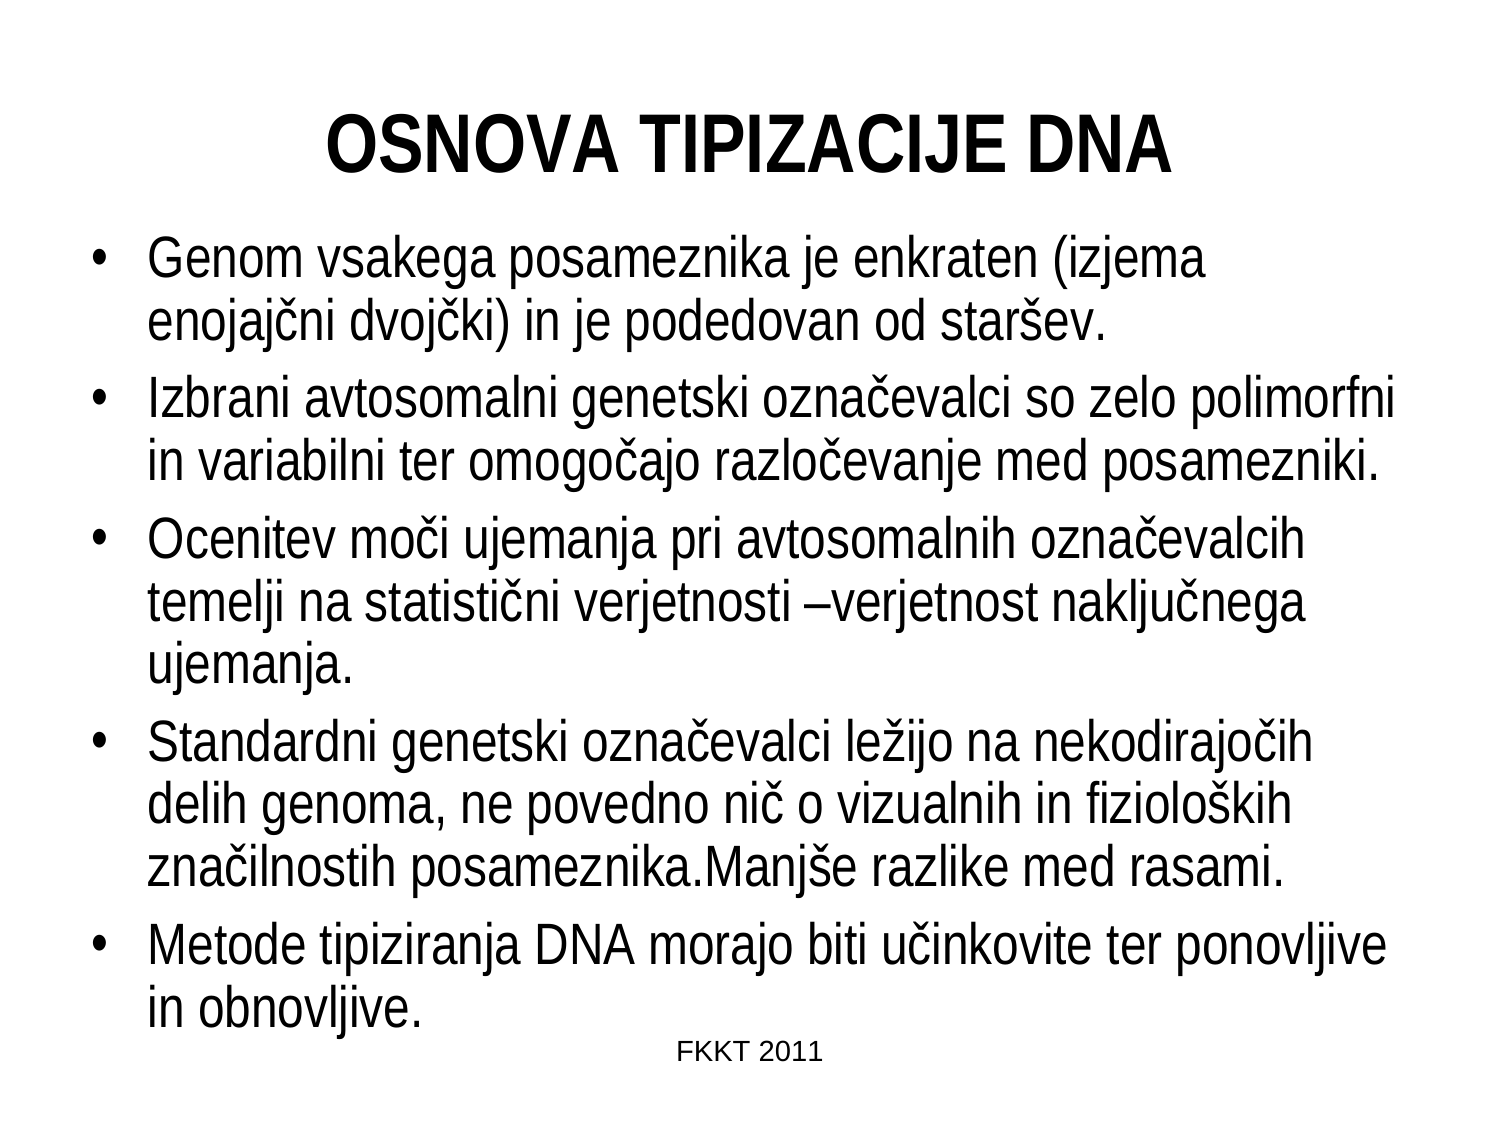

# OSNOVA TIPIZACIJE DNA
Genom vsakega posameznika je enkraten (izjema enojajčni dvojčki) in je podedovan od staršev.
Izbrani avtosomalni genetski označevalci so zelo polimorfni in variabilni ter omogočajo razločevanje med posamezniki.
Ocenitev moči ujemanja pri avtosomalnih označevalcih temelji na statistični verjetnosti –verjetnost naključnega ujemanja.
Standardni genetski označevalci ležijo na nekodirajočih delih genoma, ne povedno nič o vizualnih in fizioloških značilnostih posameznika.Manjše razlike med rasami.
Metode tipiziranja DNA morajo biti učinkovite ter ponovljive in obnovljive.
FKKT 2011